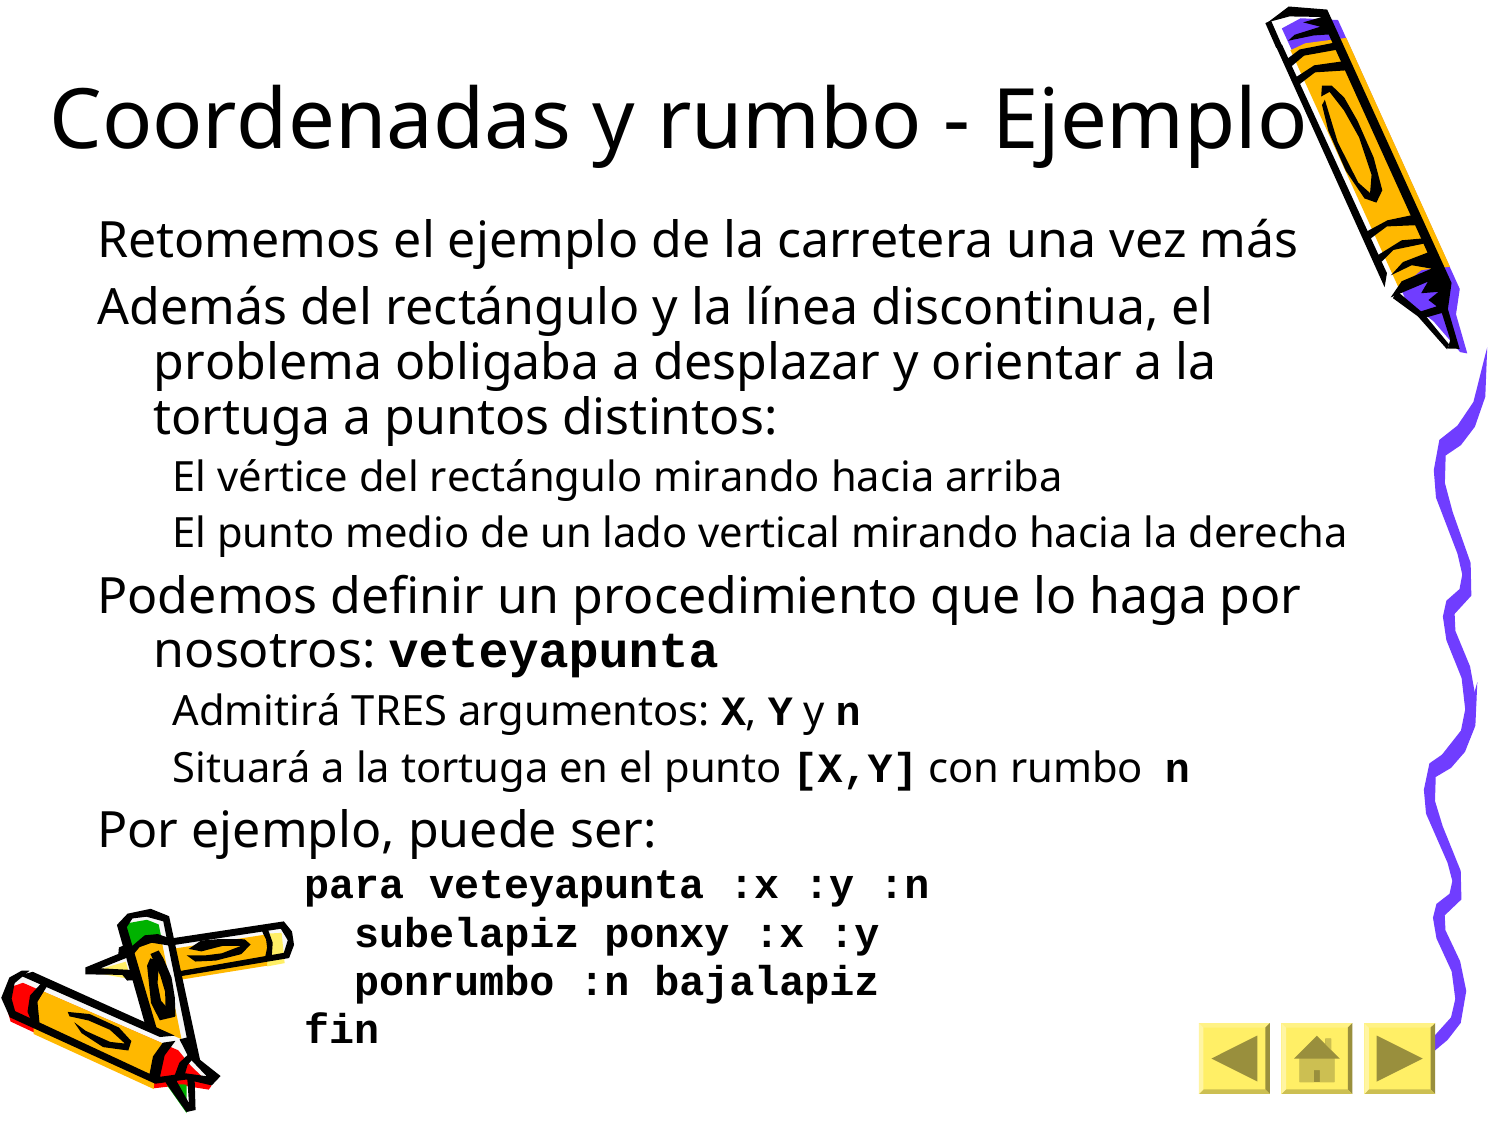

# Coordenadas y rumbo - Ejemplo
Retomemos el ejemplo de la carretera una vez más
Además del rectángulo y la línea discontinua, el problema obligaba a desplazar y orientar a la tortuga a puntos distintos:
El vértice del rectángulo mirando hacia arriba
El punto medio de un lado vertical mirando hacia la derecha
Podemos definir un procedimiento que lo haga por nosotros: veteyapunta
Admitirá TRES argumentos: X, Y y n
Situará a la tortuga en el punto [X,Y] con rumbo n
Por ejemplo, puede ser:
		para veteyapunta :x :y :n
		 subelapiz ponxy :x :y
		 ponrumbo :n bajalapiz
		fin